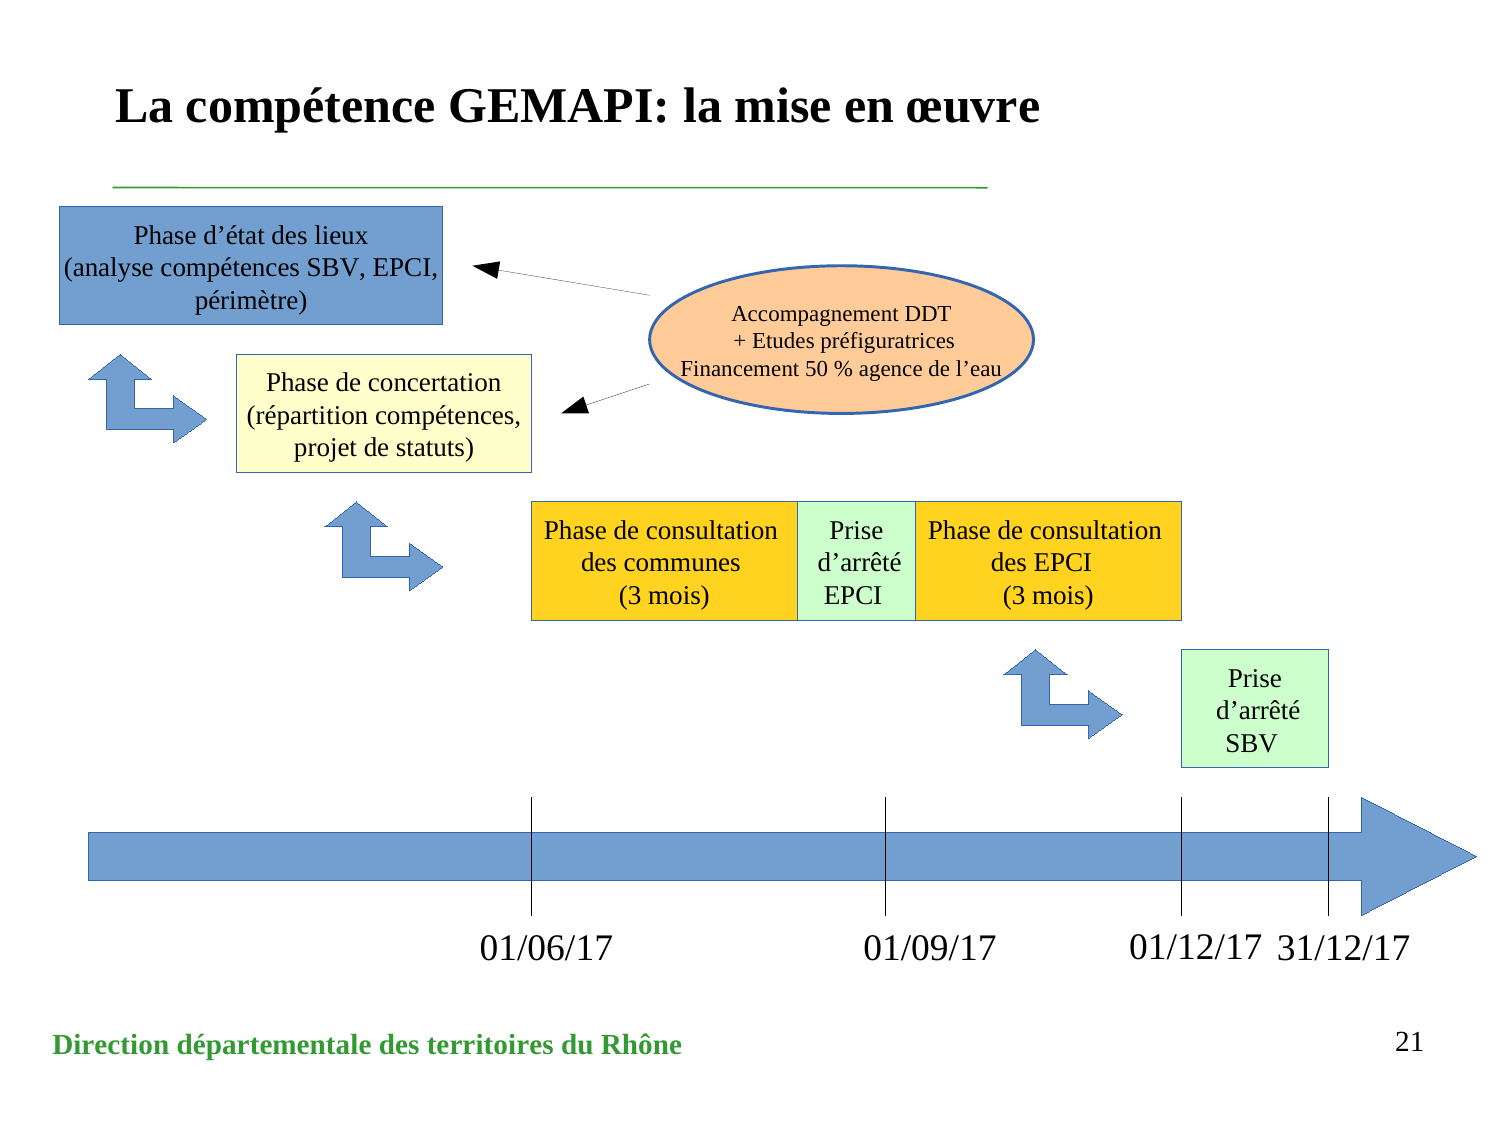

La compétence GEMAPI: la mise en œuvre
Phase d’état des lieux
(analyse compétences SBV, EPCI,
périmètre)
Accompagnement DDT
 + Etudes préfiguratrices
Financement 50 % agence de l’eau
Phase de concertation
(répartition compétences,
 projet de statuts)
Phase de consultation
des communes
(3 mois)
Prise
 d’arrêté
EPCI
Phase de consultation
des EPCI
(3 mois)
Prise
 d’arrêté
SBV
01/12/17
01/06/17
01/09/17
31/12/17
21